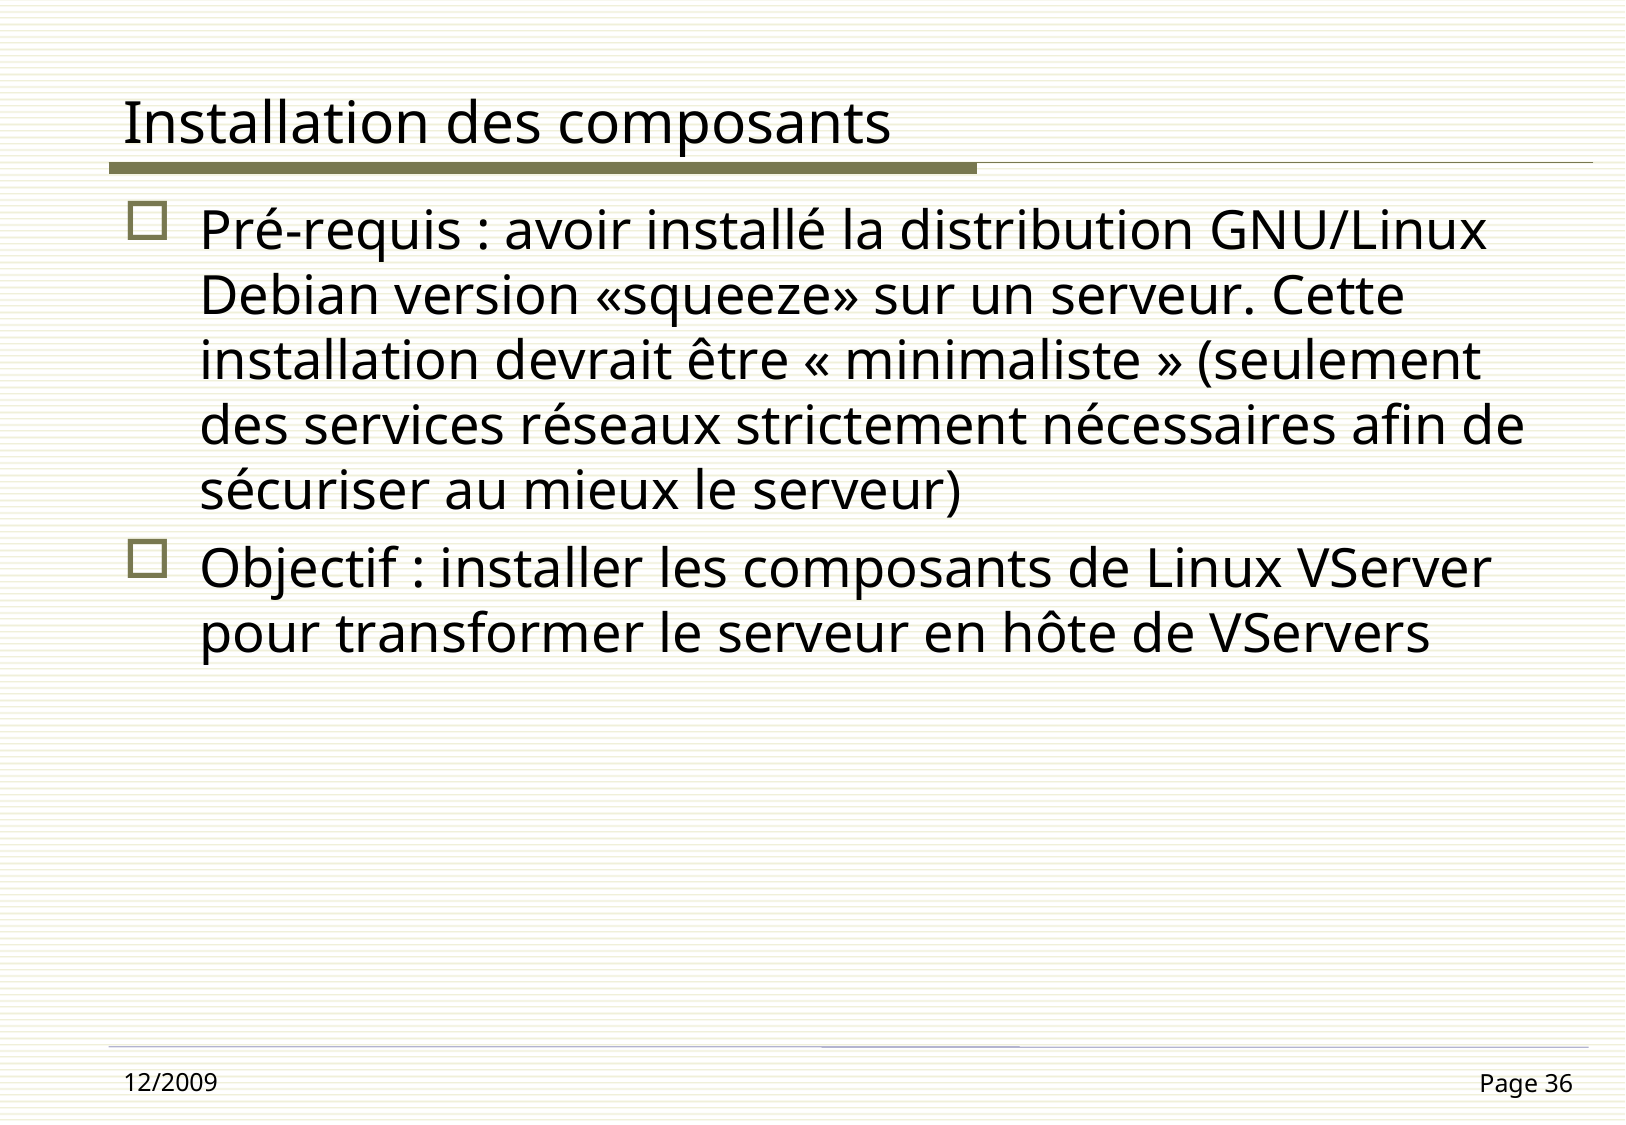

# Installation des composants
Pré-requis : avoir installé la distribution GNU/Linux Debian version «squeeze» sur un serveur. Cette installation devrait être « minimaliste » (seulement des services réseaux strictement nécessaires afin de sécuriser au mieux le serveur)‏
Objectif : installer les composants de Linux VServer pour transformer le serveur en hôte de VServers
36